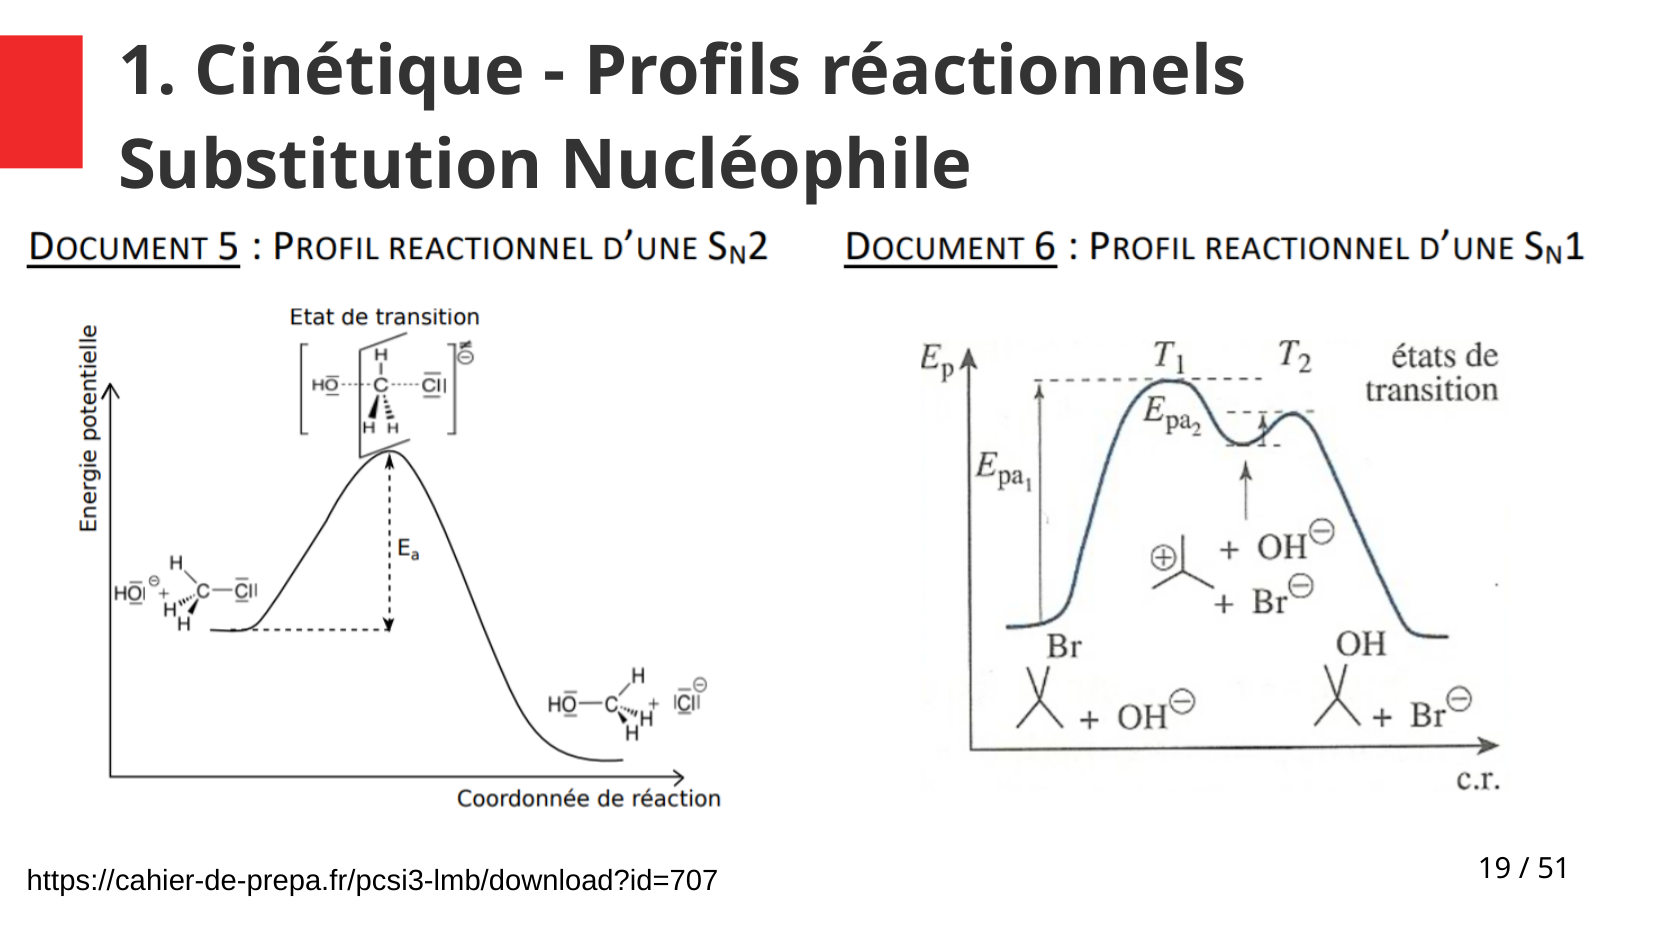

# 1. Cinétique - Profils réactionnels Substitution Nucléophile
19
https://cahier-de-prepa.fr/pcsi3-lmb/download?id=707